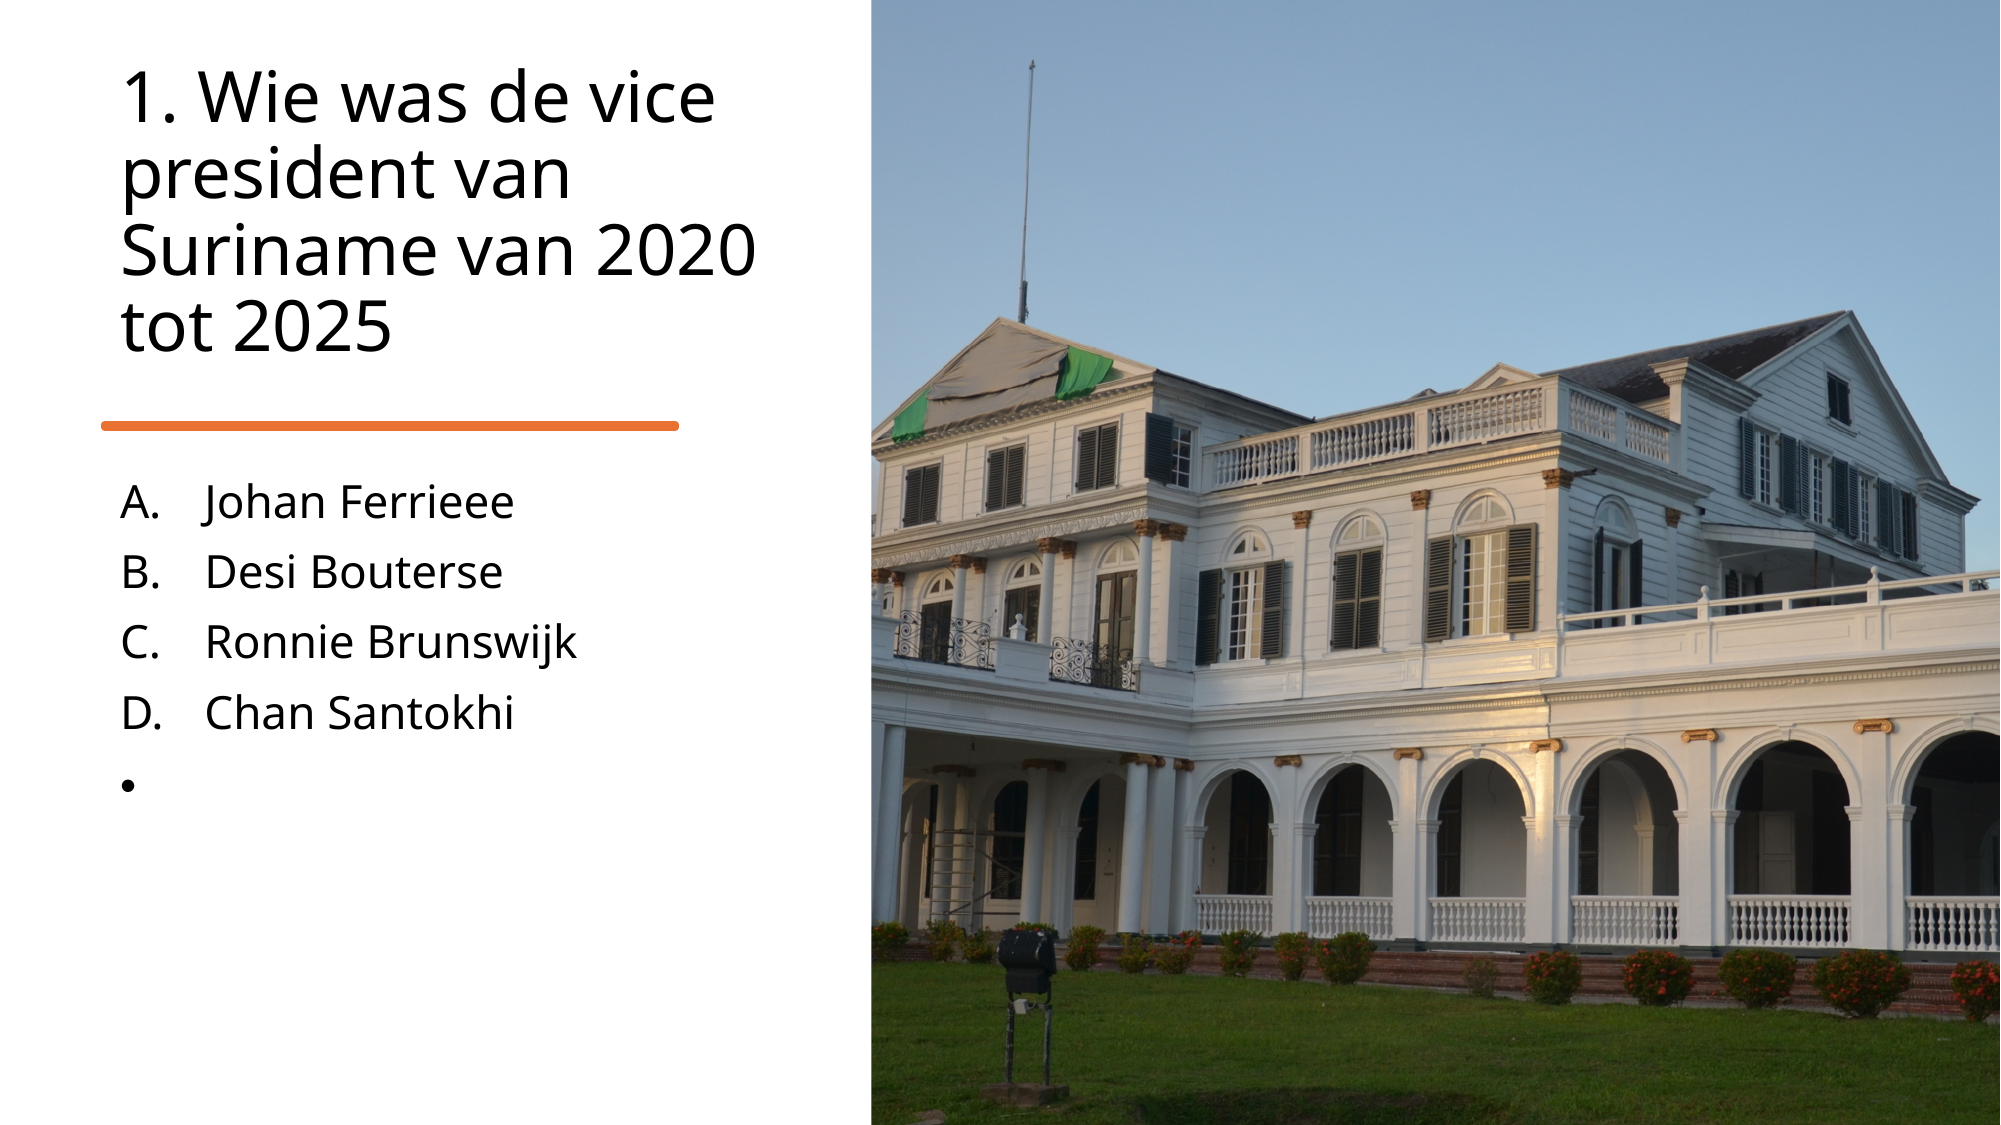

# 1. Wie was de vice president van Suriname van 2020 tot 2025
Johan Ferrieee
Desi Bouterse
Ronnie Brunswijk
Chan Santokhi